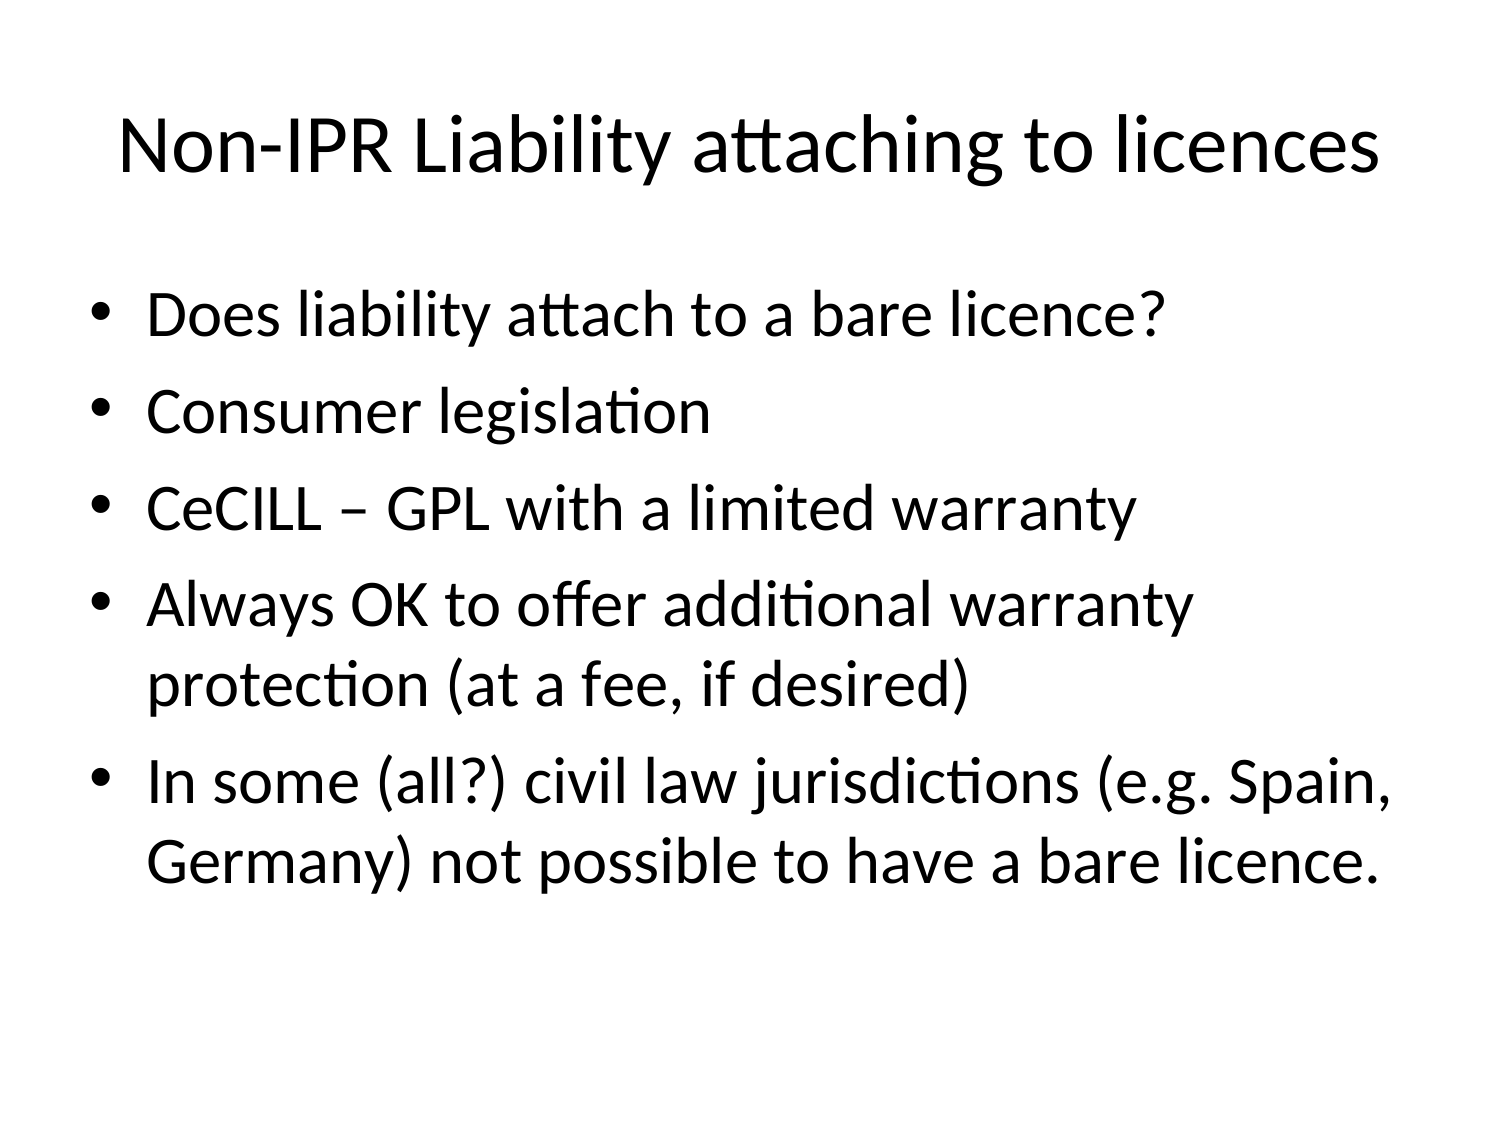

# Non-IPR Liability attaching to licences
Does liability attach to a bare licence?
Consumer legislation
CeCILL – GPL with a limited warranty
Always OK to offer additional warranty protection (at a fee, if desired)
In some (all?) civil law jurisdictions (e.g. Spain, Germany) not possible to have a bare licence.